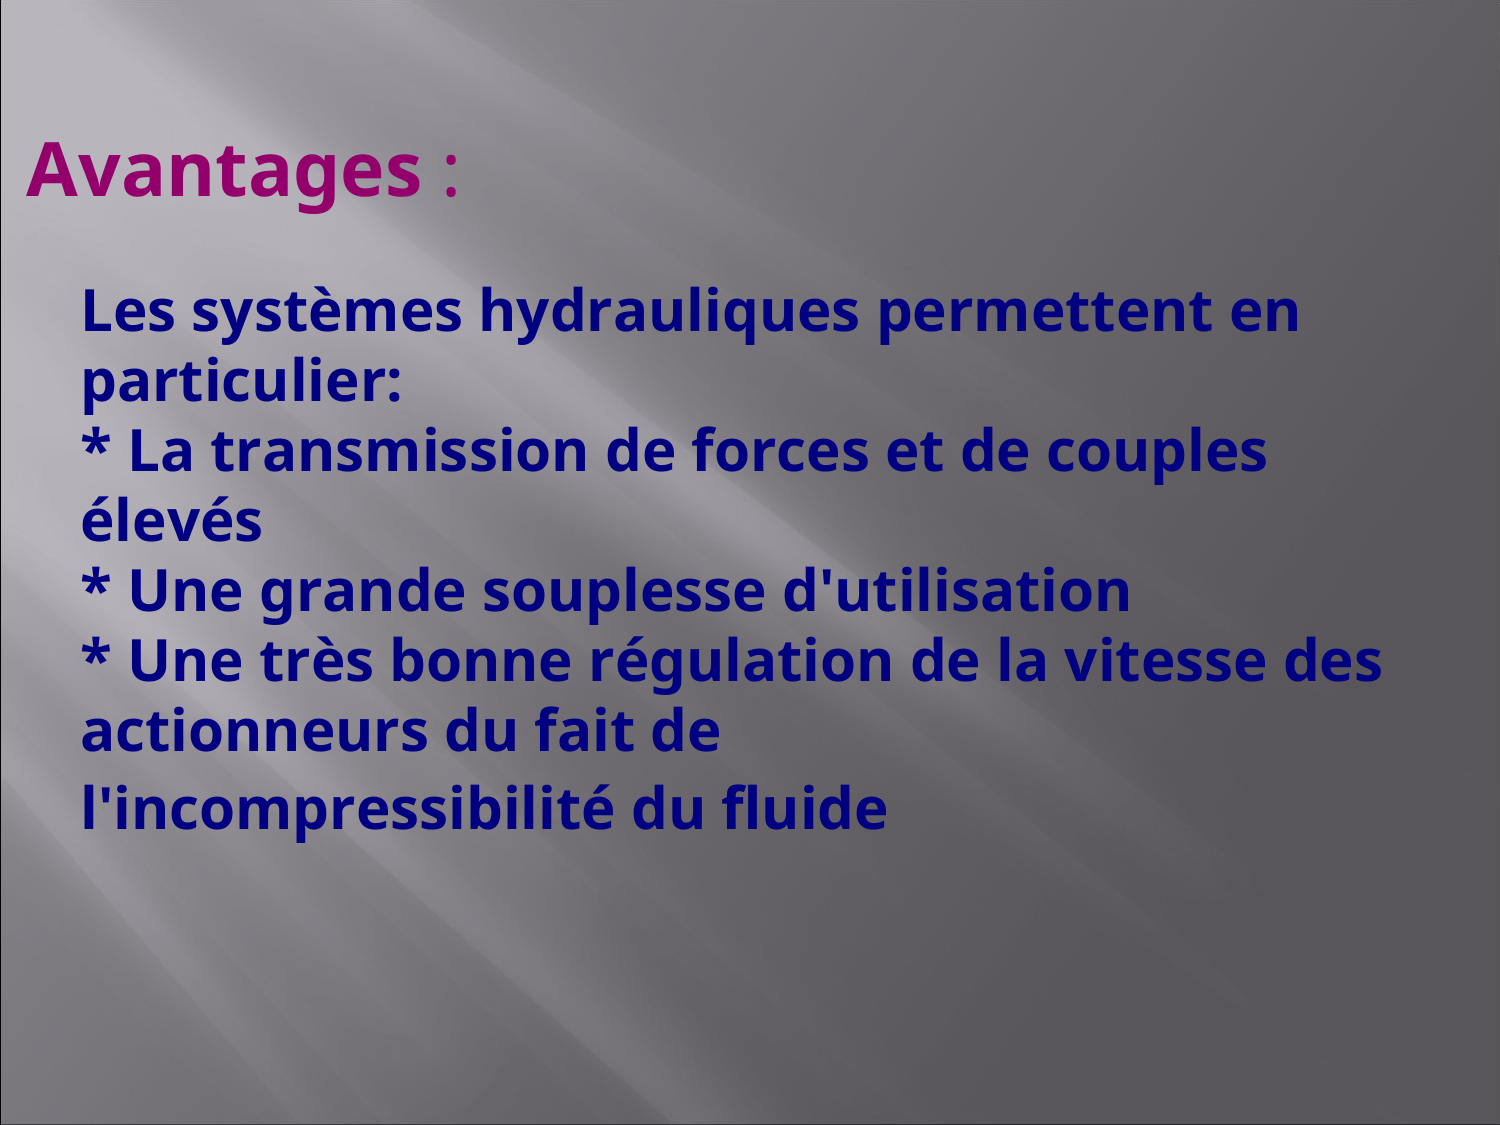

Avantages :
Les systèmes hydrauliques permettent en particulier:
* La transmission de forces et de couples élevés
* Une grande souplesse d'utilisation
* Une très bonne régulation de la vitesse des actionneurs du fait de
l'incompressibilité du fluide